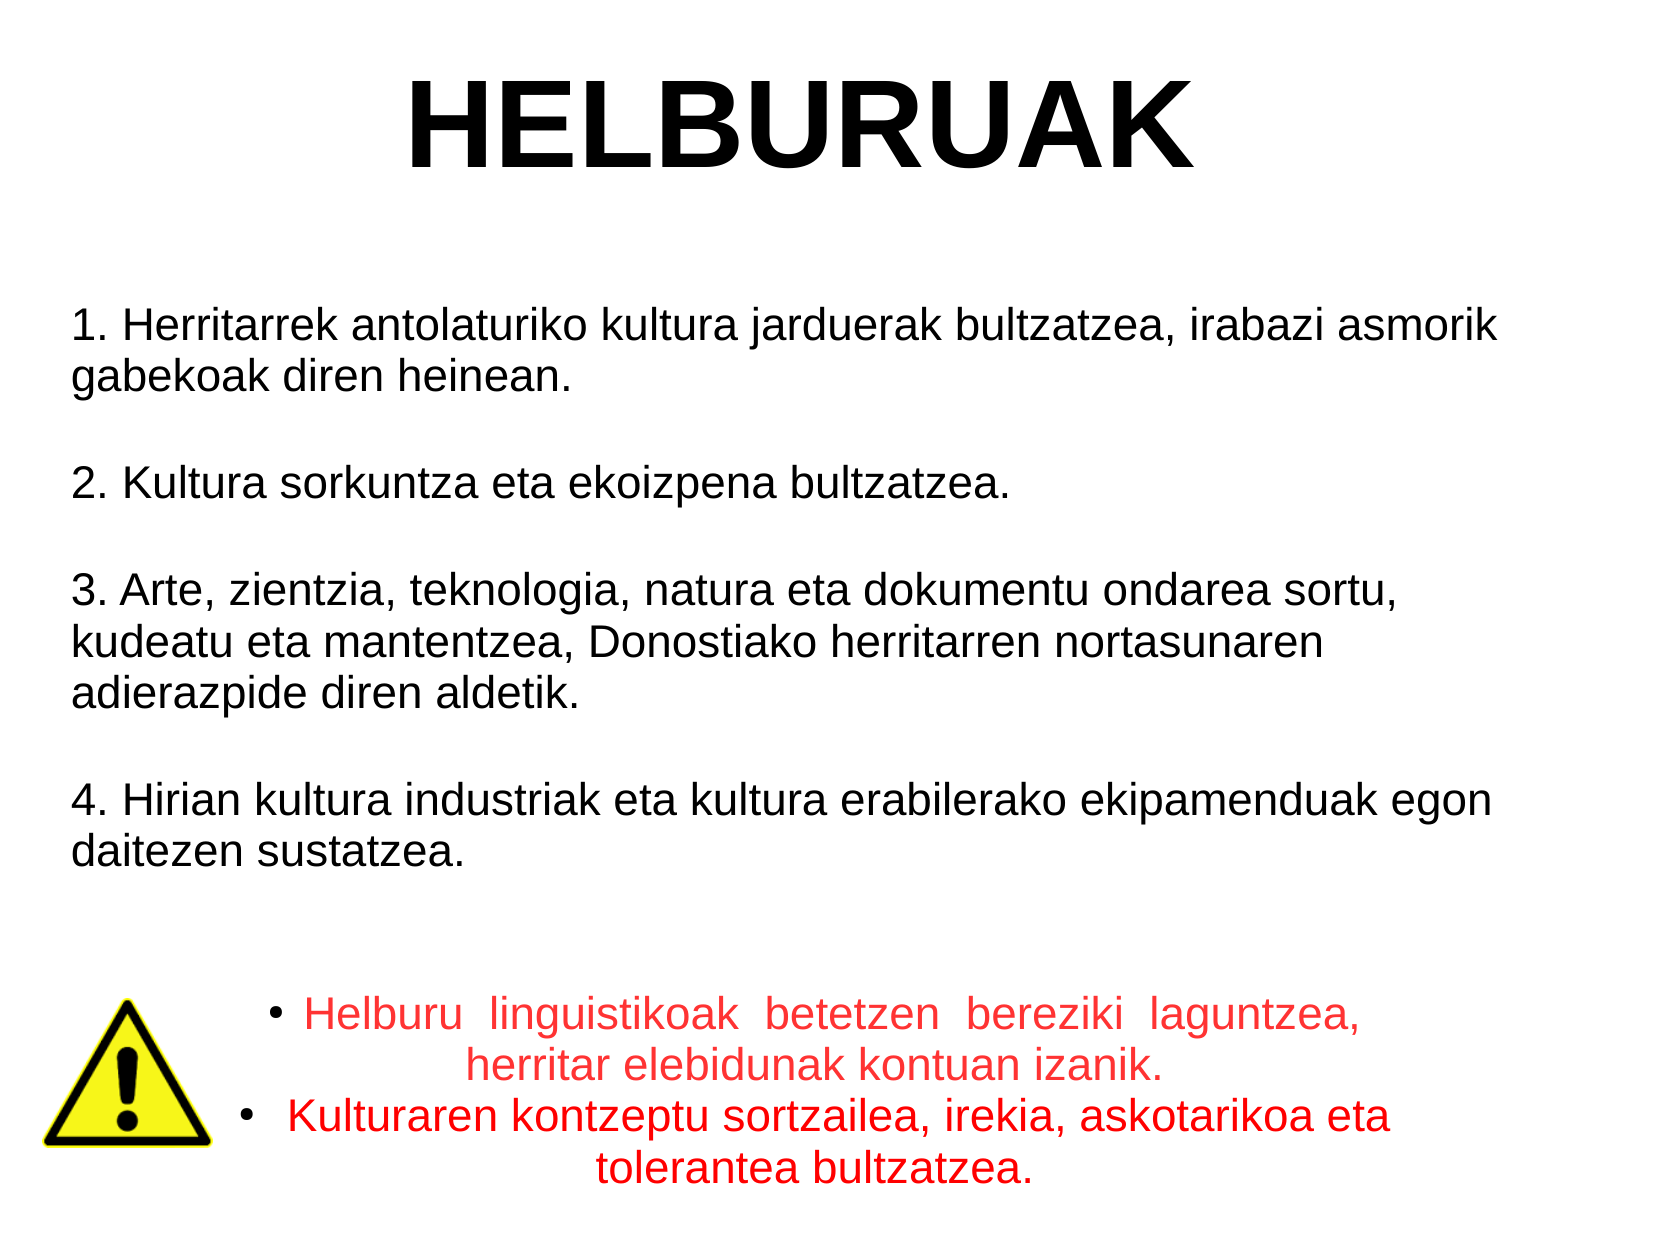

HELBURUAK
# 1. Herritarrek antolaturiko kultura jarduerak bultzatzea, irabazi asmorik gabekoak diren heinean.
2. Kultura sorkuntza eta ekoizpena bultzatzea.
3. Arte, zientzia, teknologia, natura eta dokumentu ondarea sortu, kudeatu eta mantentzea, Donostiako herritarren nortasunaren adierazpide diren aldetik.
4. Hirian kultura industriak eta kultura erabilerako ekipamenduak egon daitezen sustatzea.
Helburu linguistikoak betetzen bereziki laguntzea,
herritar elebidunak kontuan izanik.
 Kulturaren kontzeptu sortzailea, irekia, askotarikoa eta
tolerantea bultzatzea.